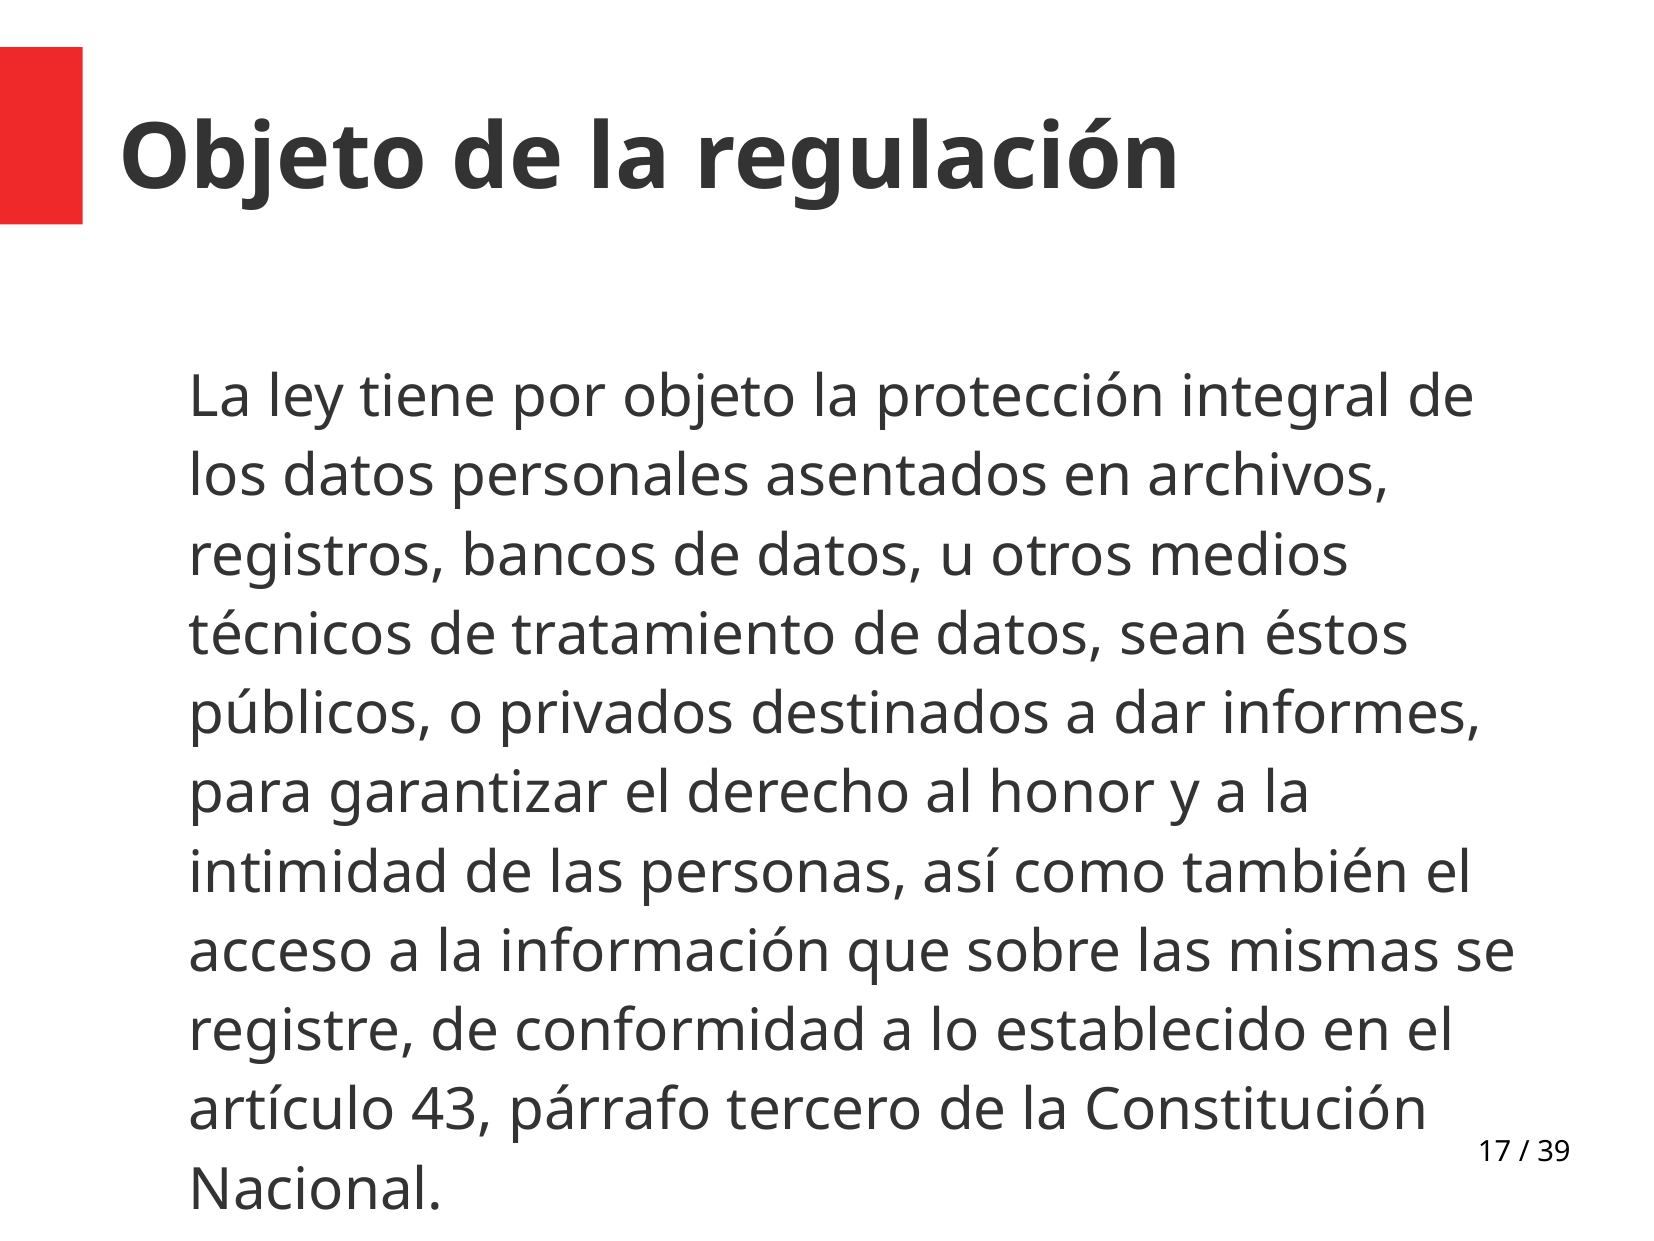

# Objeto de la regulación
La ley tiene por objeto la protección integral de los datos personales asentados en archivos, registros, bancos de datos, u otros medios técnicos de tratamiento de datos, sean éstos públicos, o privados destinados a dar informes, para garantizar el derecho al honor y a la intimidad de las personas, así como también el acceso a la información que sobre las mismas se registre, de conformidad a lo establecido en el artículo 43, párrafo tercero de la Constitución Nacional.
Las disposiciones de la presente ley también serán aplicables, en cuanto resulte pertinente, a los datos relativos a personas de existencia ideal.
En ningún caso se podrán afectar la base de datos ni las fuentes de información periodísticas.
17